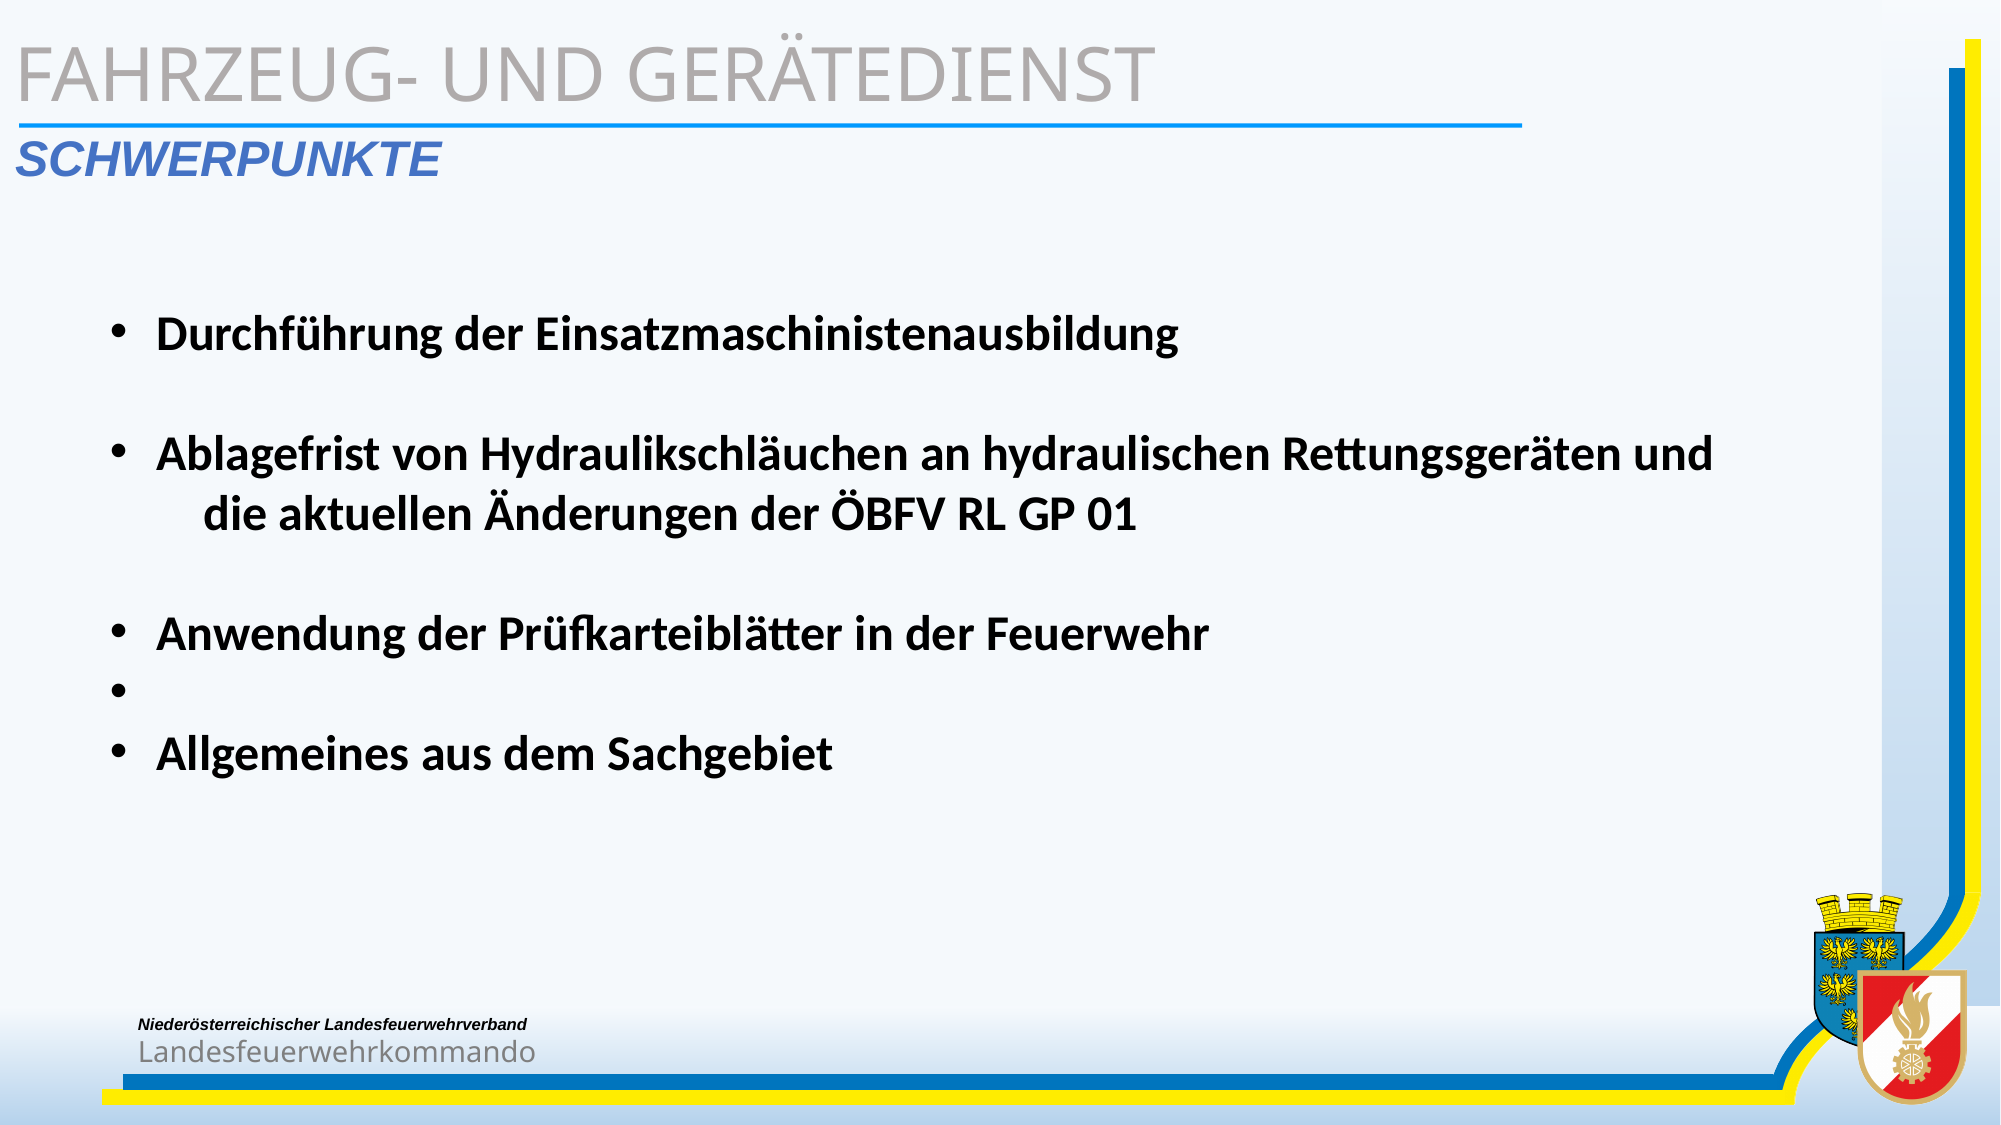

FAHRZEUG- UND GERÄTEDIENST
SCHWERPUNKTE
Durchführung der Einsatzmaschinistenausbildung
Ablagefrist von Hydraulikschläuchen an hydraulischen Rettungsgeräten und die aktuellen Änderungen der ÖBFV RL GP 01
Anwendung der Prüfkarteiblätter in der Feuerwehr
Allgemeines aus dem Sachgebiet